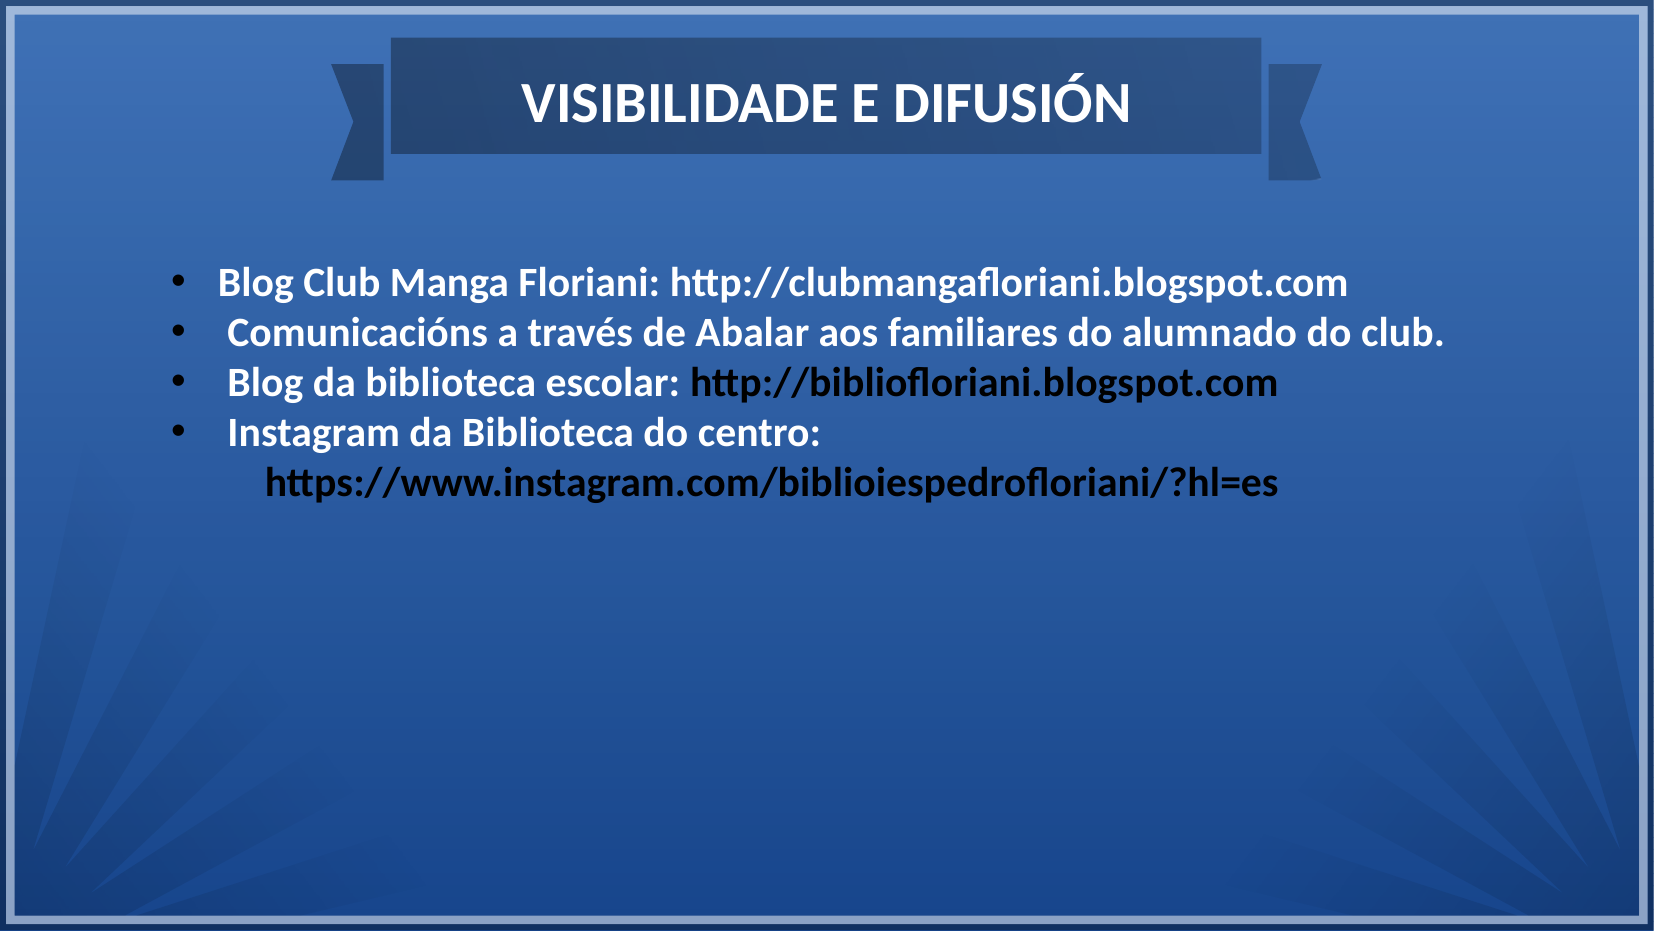

VISIBILIDADE E DIFUSIÓN
Blog Club Manga Floriani: http://clubmangafloriani.blogspot.com
 Comunicacións a través de Abalar aos familiares do alumnado do club.
 Blog da biblioteca escolar: http://bibliofloriani.blogspot.com
 Instagram da Biblioteca do centro: https://www.instagram.com/biblioiespedrofloriani/?hl=es